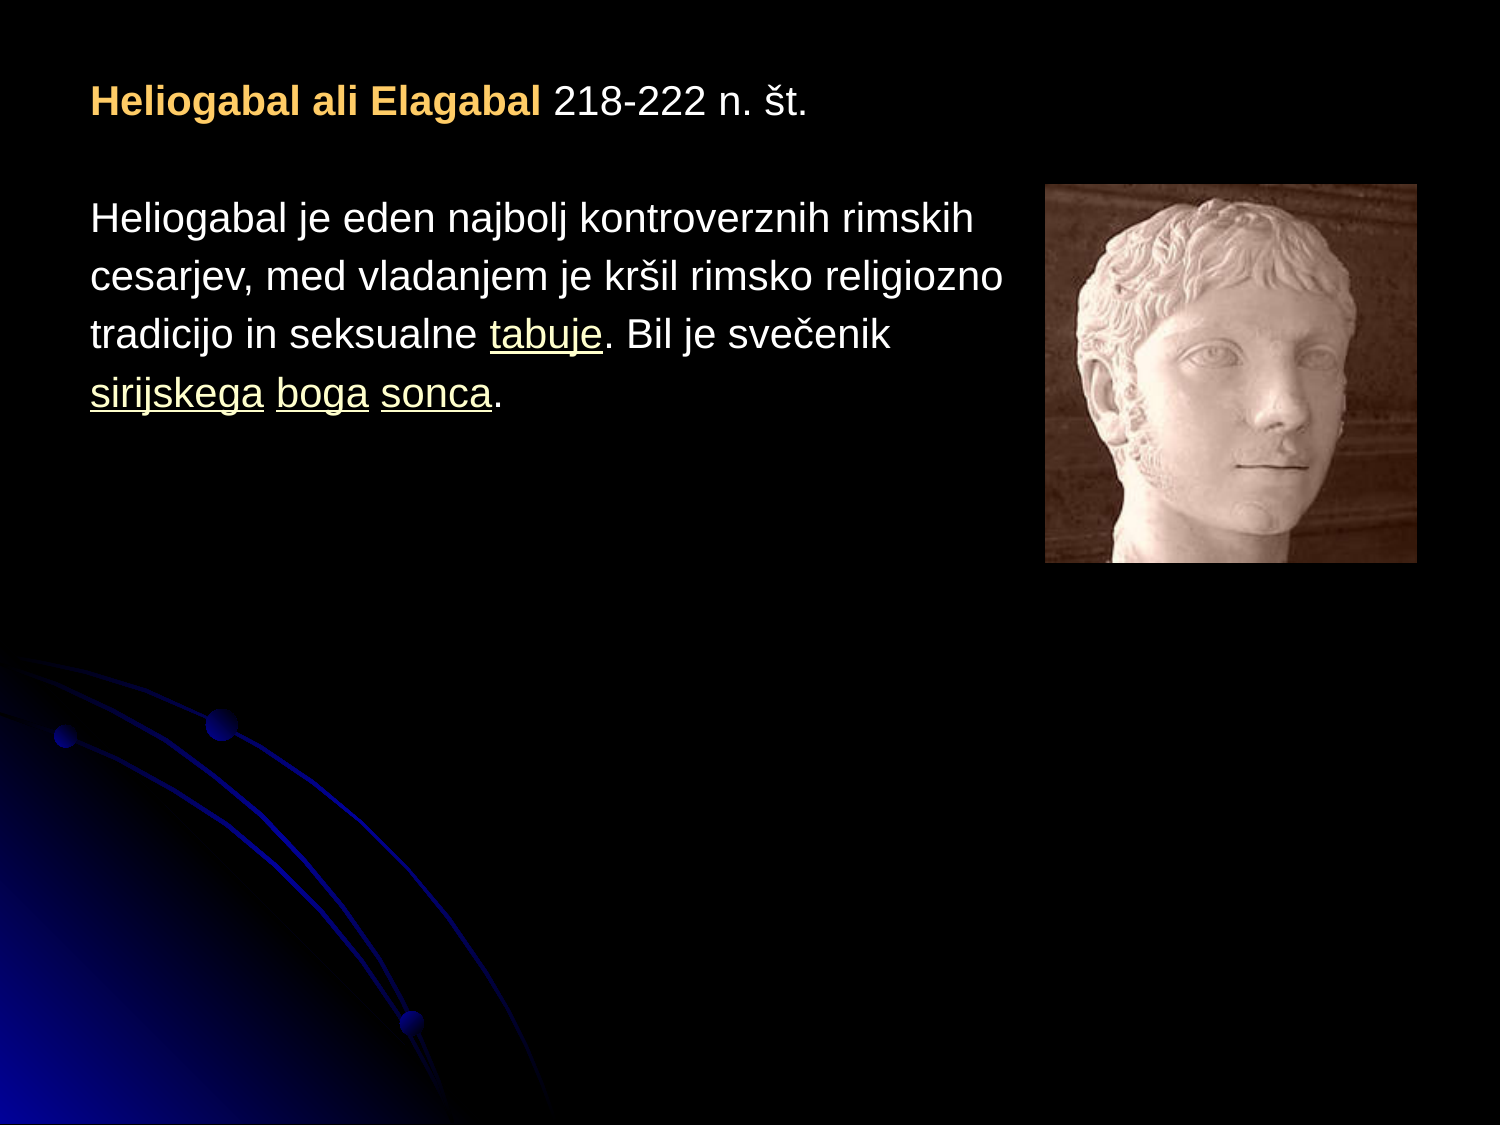

# Heliogabal ali Elagabal 218-222 n. št.
Heliogabal je eden najbolj kontroverznih rimskih
cesarjev, med vladanjem je kršil rimsko religiozno
tradicijo in seksualne tabuje. Bil je svečenik
sirijskega boga sonca.